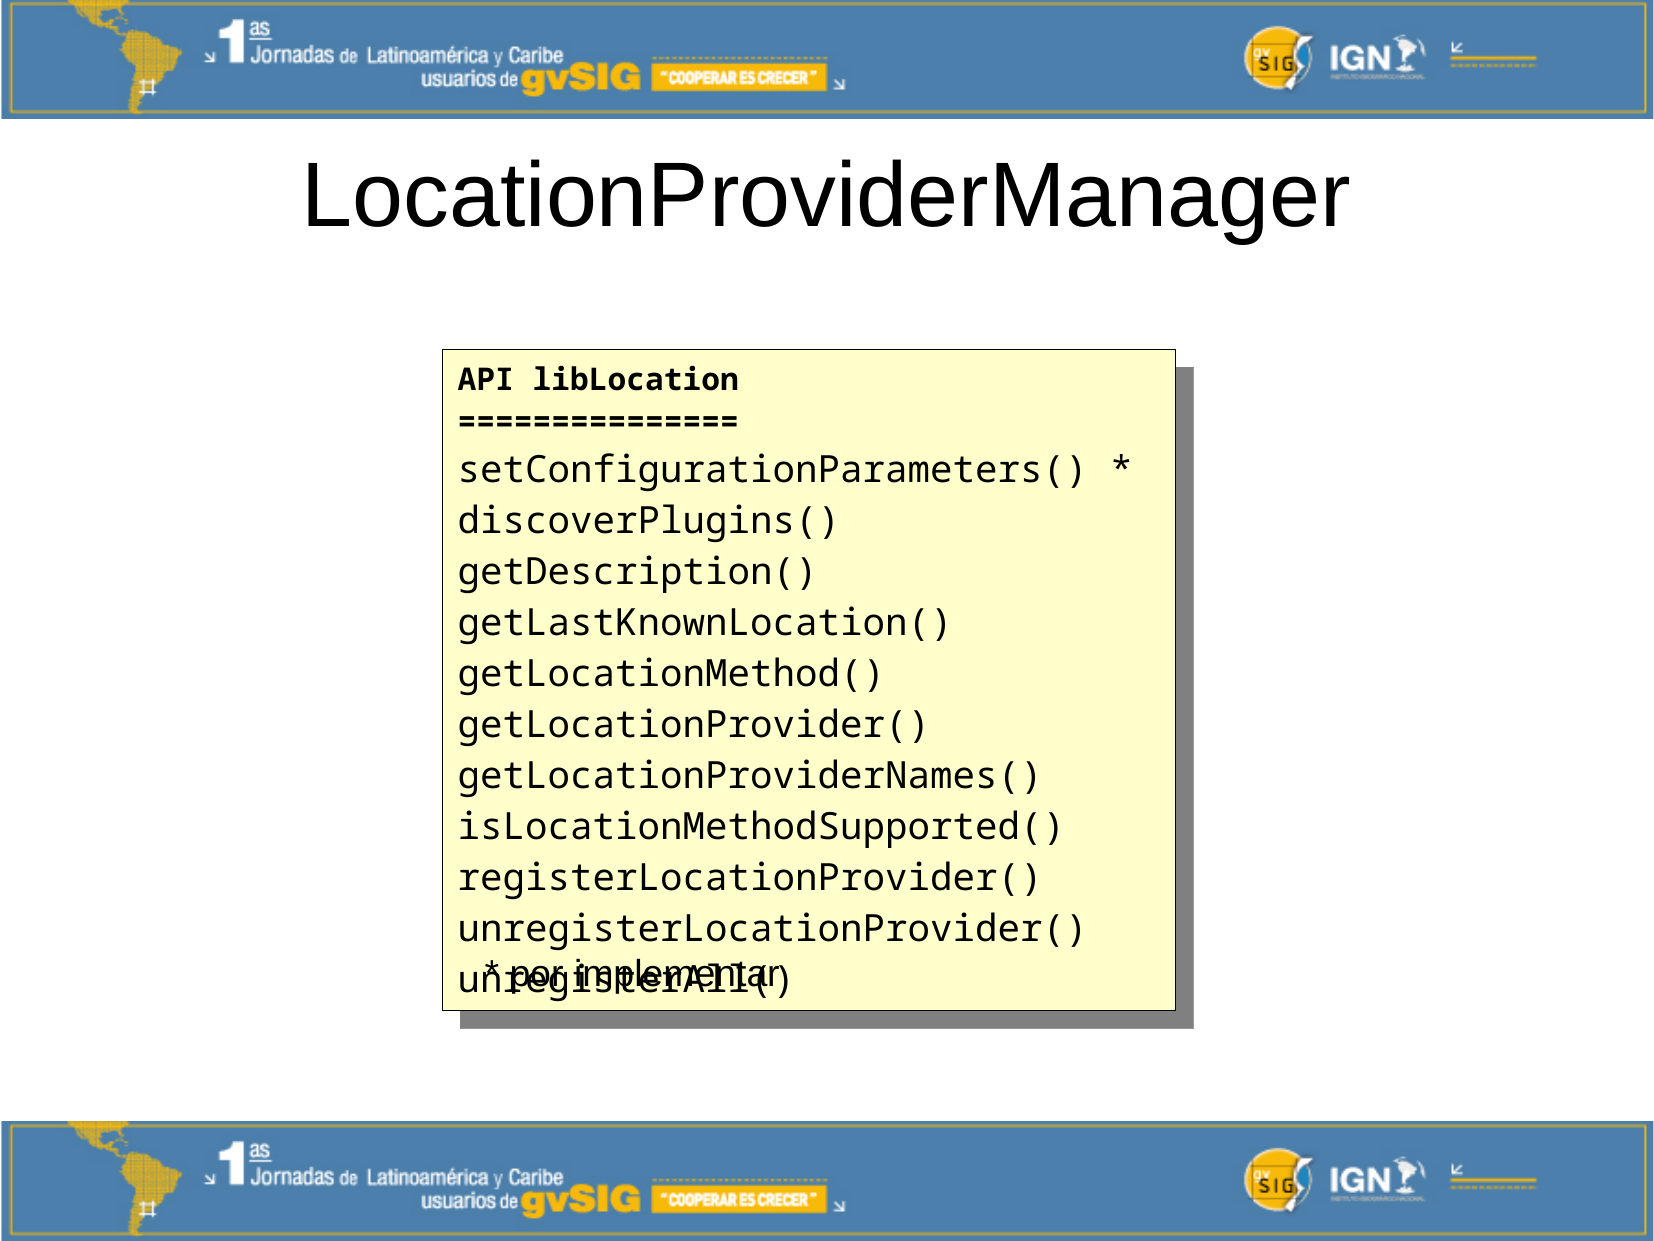

# LocationProviderManager
API libLocation
===============
setConfigurationParameters() *
discoverPlugins()
getDescription()
getLastKnownLocation()
getLocationMethod()
getLocationProvider()
getLocationProviderNames()
isLocationMethodSupported()
registerLocationProvider()
unregisterLocationProvider()
unregisterAll()
* por implementar